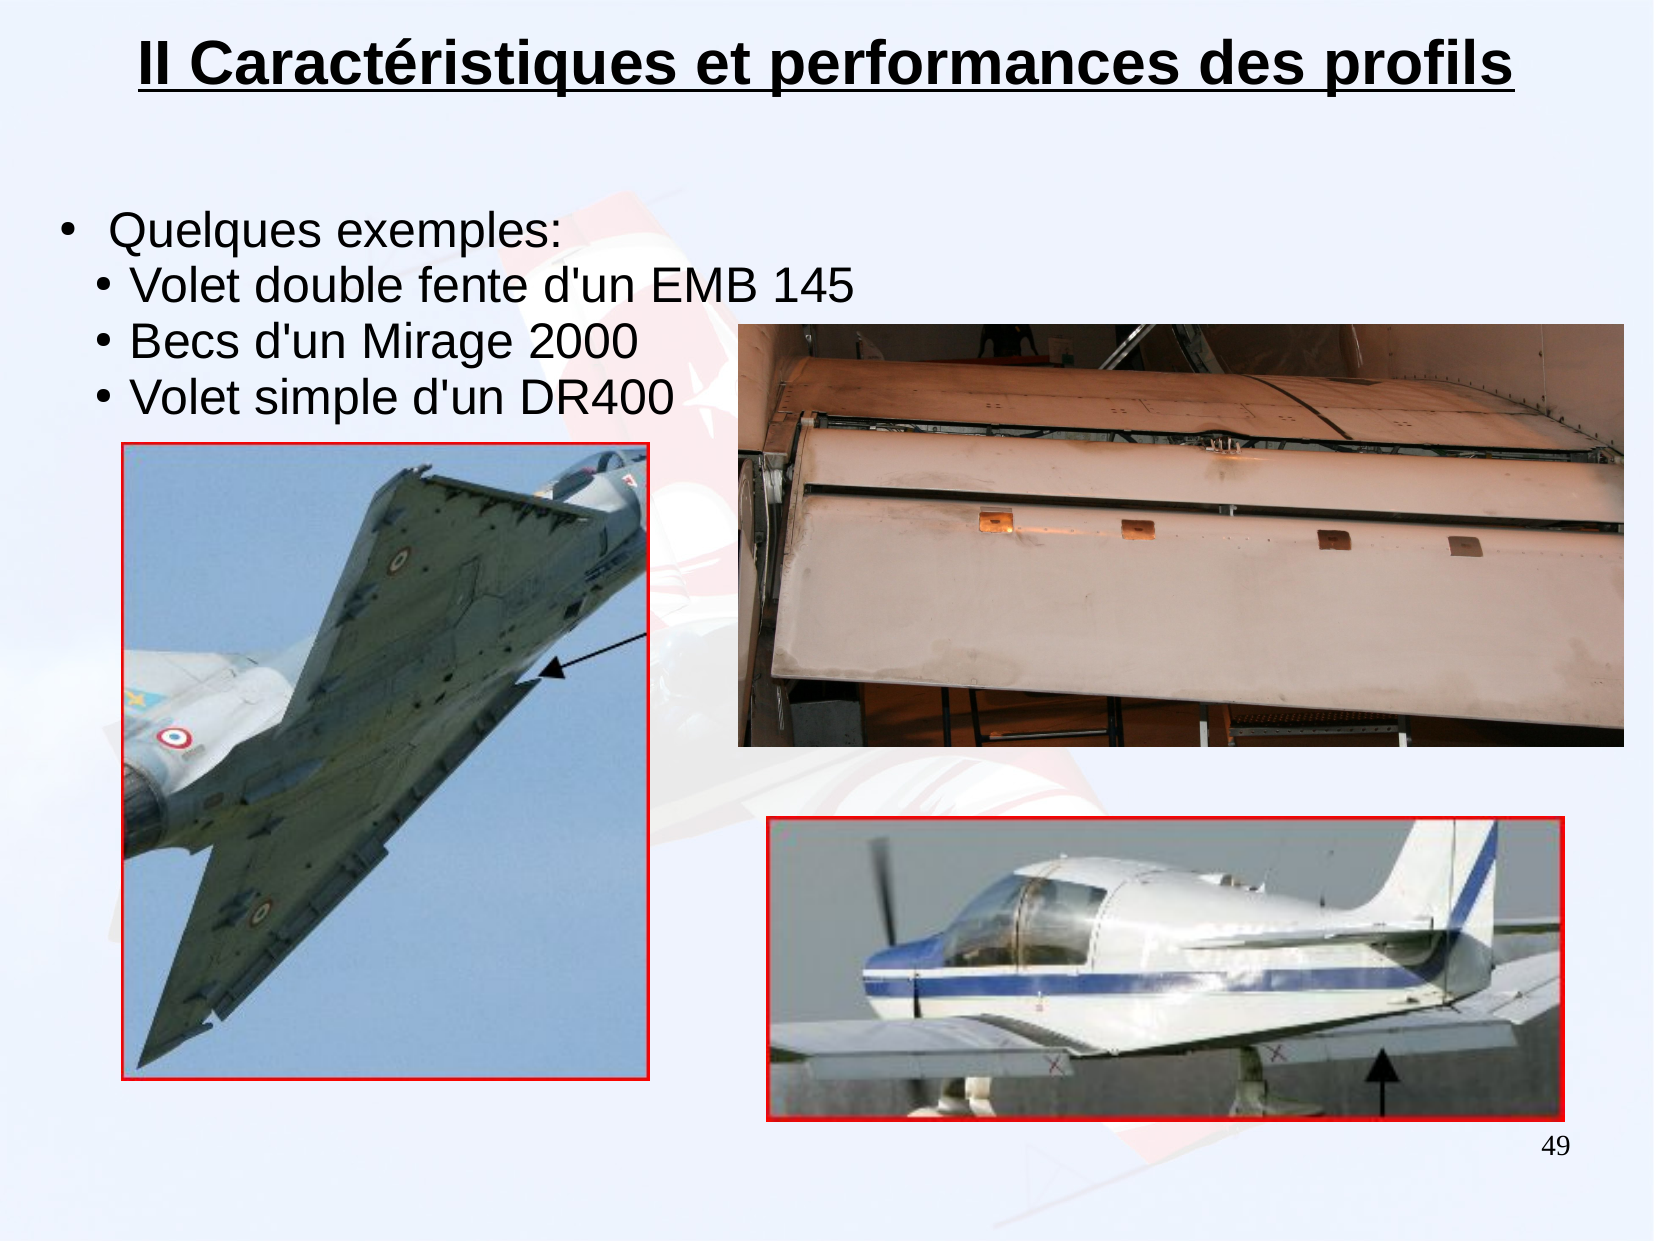

# II Caractéristiques et performances des profils
 Quelques exemples:
Volet double fente d'un EMB 145
Becs d'un Mirage 2000
Volet simple d'un DR400
49